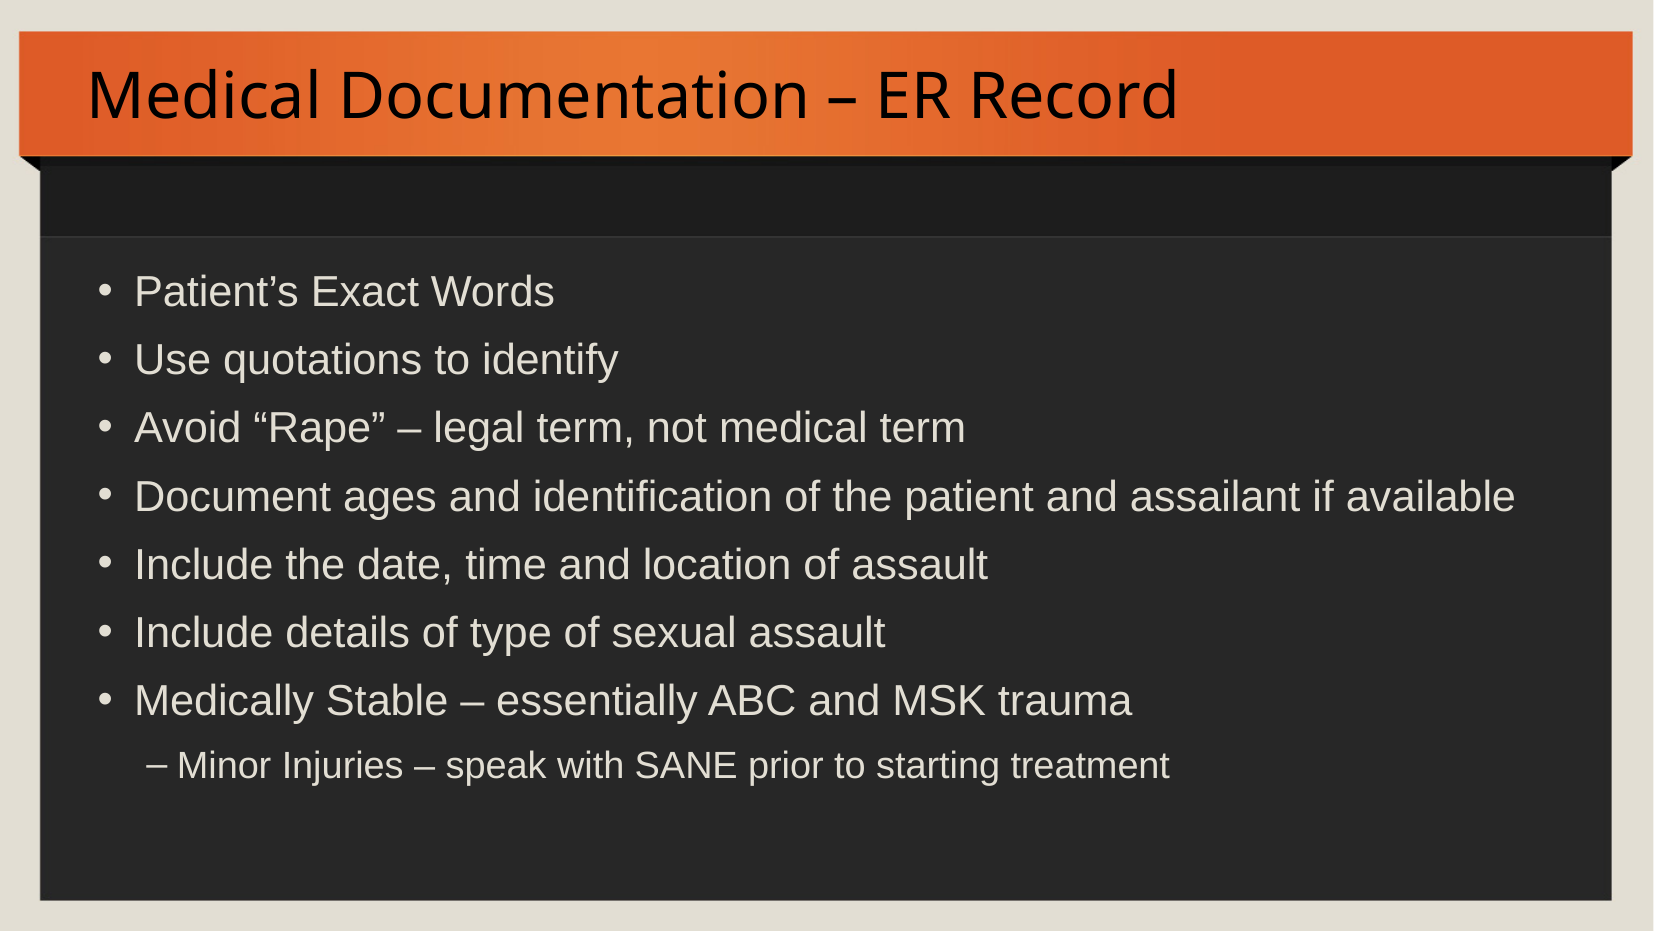

# Medical Documentation – ER Record
Patient’s Exact Words
Use quotations to identify
Avoid “Rape” – legal term, not medical term
Document ages and identification of the patient and assailant if available
Include the date, time and location of assault
Include details of type of sexual assault
Medically Stable – essentially ABC and MSK trauma
Minor Injuries – speak with SANE prior to starting treatment